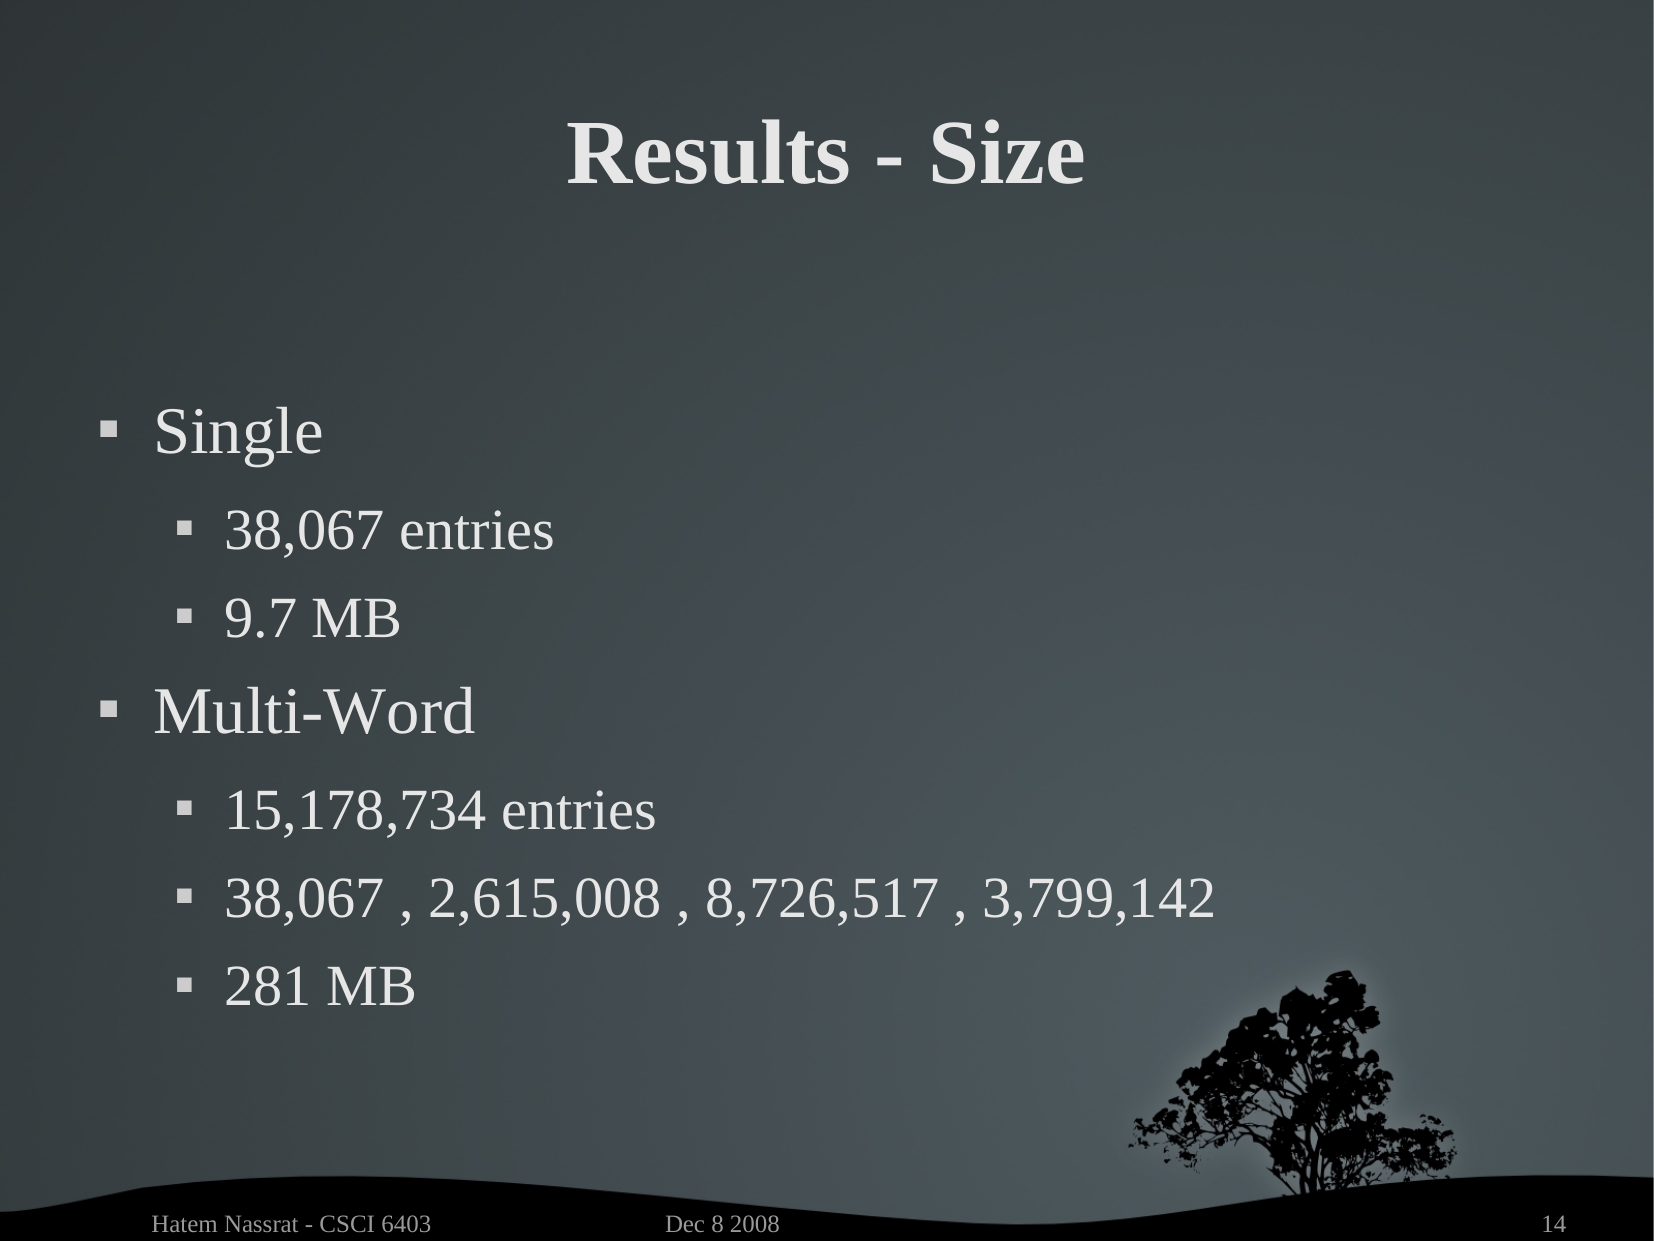

# Results - Size
Single
38,067 entries
9.7 MB
Multi-Word
15,178,734 entries
38,067 , 2,615,008 , 8,726,517 , 3,799,142
281 MB
Hatem Nassrat - CSCI 6403
Dec 8 2008
14